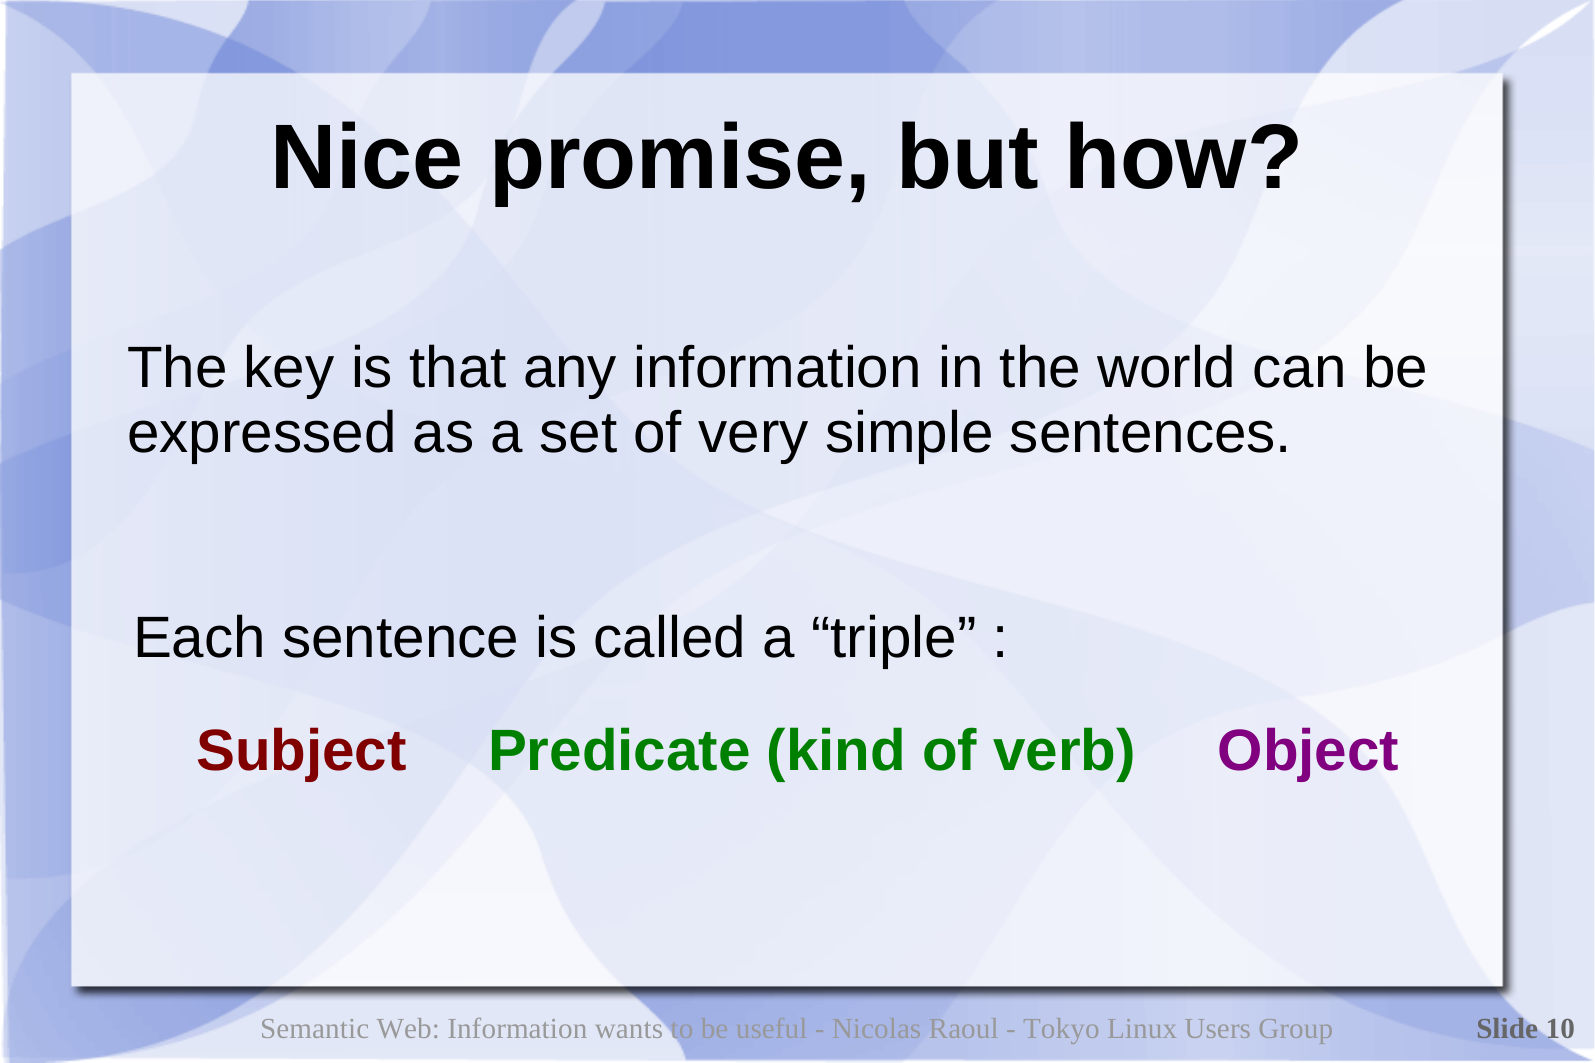

# Nice promise, but how?
The key is that any information in the world can be expressed as a set of very simple sentences.
Each sentence is called a “triple” :
Subject Predicate (kind of verb) Object
Semantic Web: Information wants to be useful - Nicolas Raoul - Tokyo Linux Users Group
10